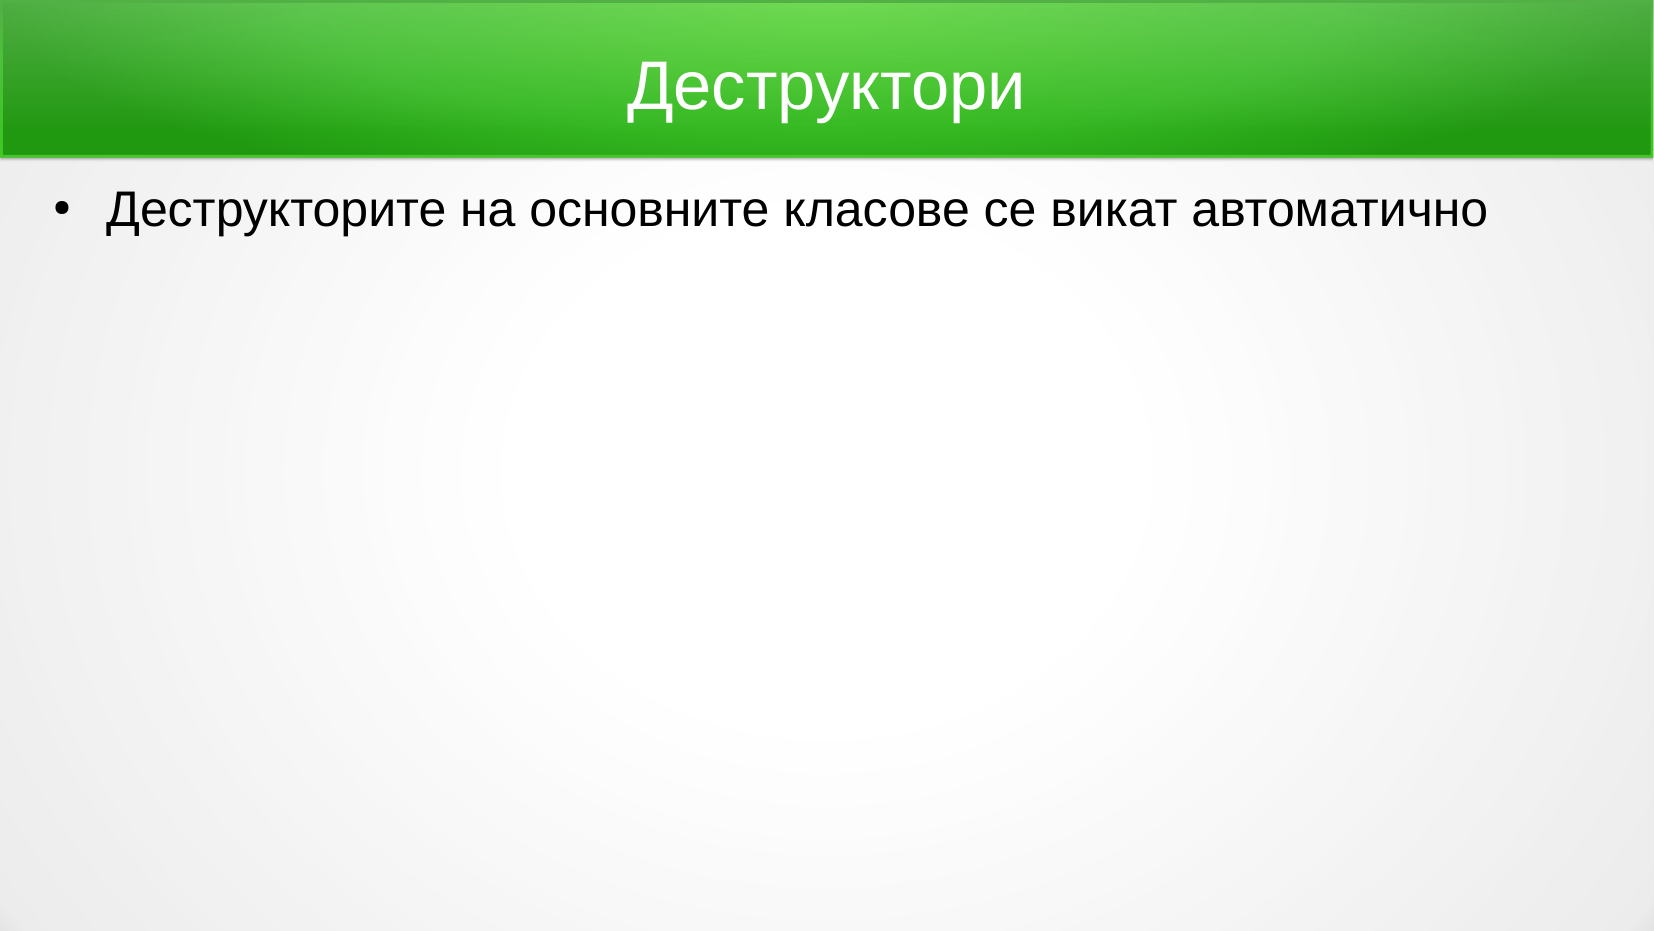

# Деструктори
Деструкторите на основните класове се викат автоматично